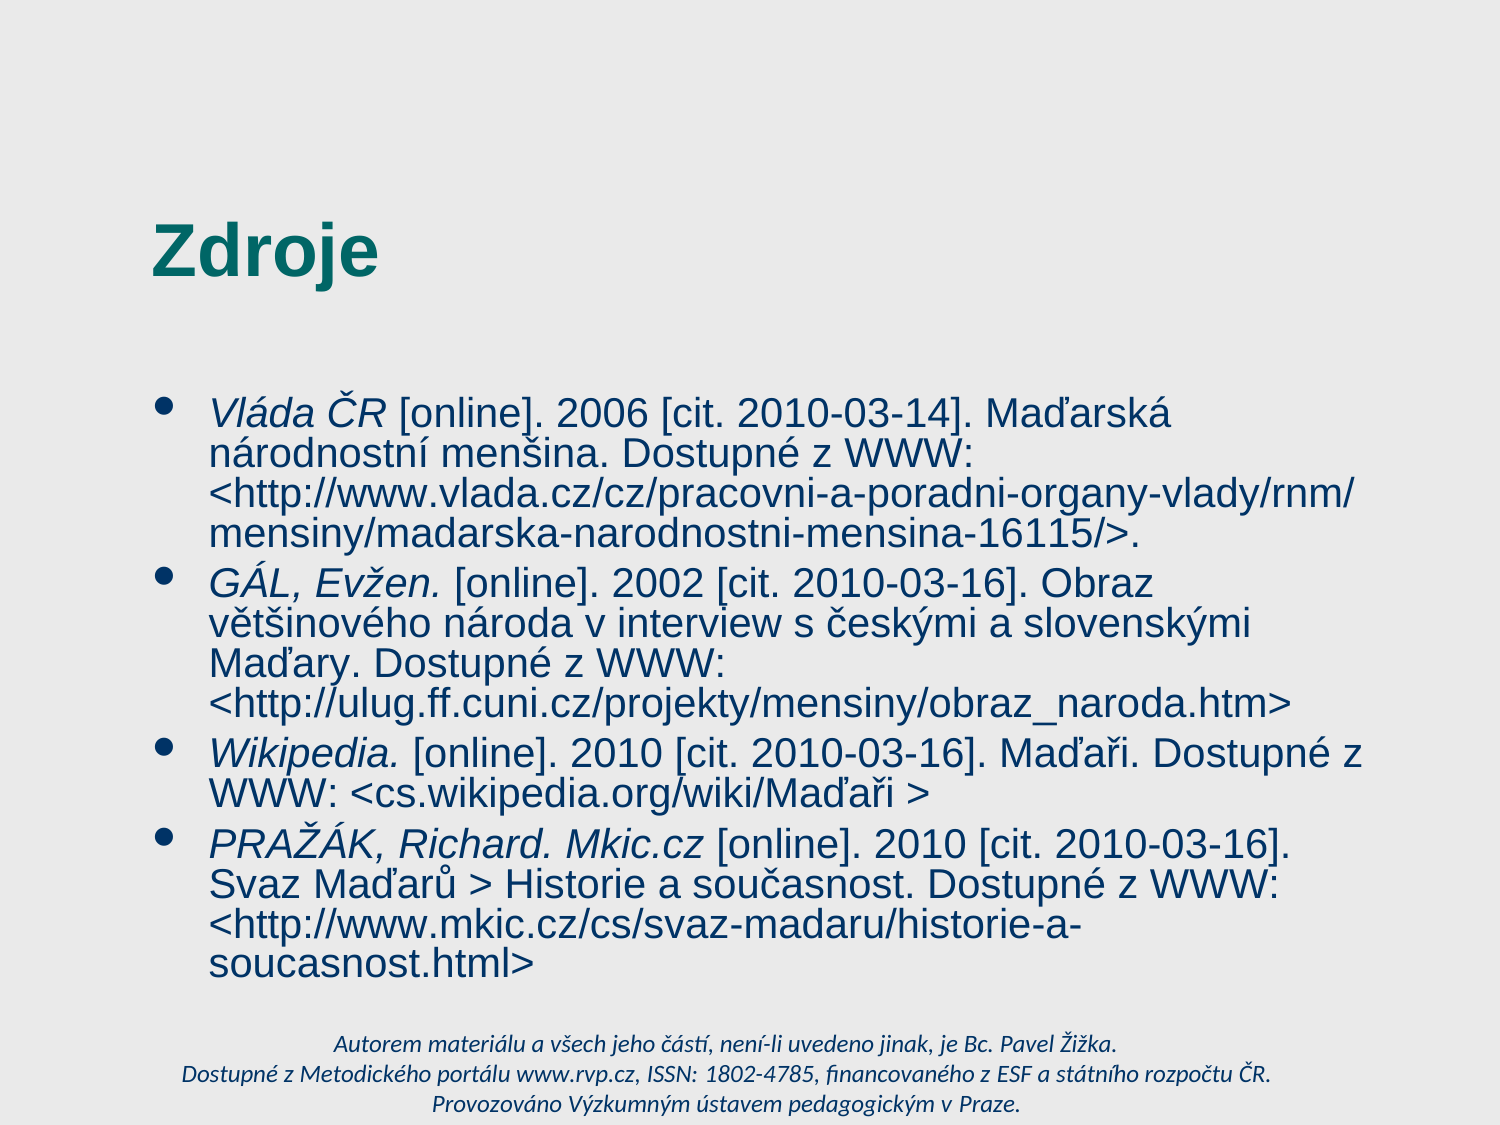

# Zdroje
Vláda ČR [online]. 2006 [cit. 2010-03-14]. Maďarská národnostní menšina. Dostupné z WWW: <http://www.vlada.cz/cz/pracovni-a-poradni-organy-vlady/rnm/mensiny/madarska-narodnostni-mensina-16115/>.
GÁL, Evžen. [online]. 2002 [cit. 2010-03-16]. Obraz většinového národa v interview s českými a slovenskými Maďary. Dostupné z WWW: <http://ulug.ff.cuni.cz/projekty/mensiny/obraz_naroda.htm>
Wikipedia. [online]. 2010 [cit. 2010-03-16]. Maďaři. Dostupné z WWW: <cs.wikipedia.org/wiki/Maďaři >
PRAŽÁK, Richard. Mkic.cz [online]. 2010 [cit. 2010-03-16]. Svaz Maďarů > Historie a současnost. Dostupné z WWW: <http://www.mkic.cz/cs/svaz-madaru/historie-a-soucasnost.html>
Autorem materiálu a všech jeho částí, není-li uvedeno jinak, je Bc. Pavel Žižka.
Dostupné z Metodického portálu www.rvp.cz, ISSN: 1802-4785, financovaného z ESF a státního rozpočtu ČR. Provozováno Výzkumným ústavem pedagogickým v Praze.